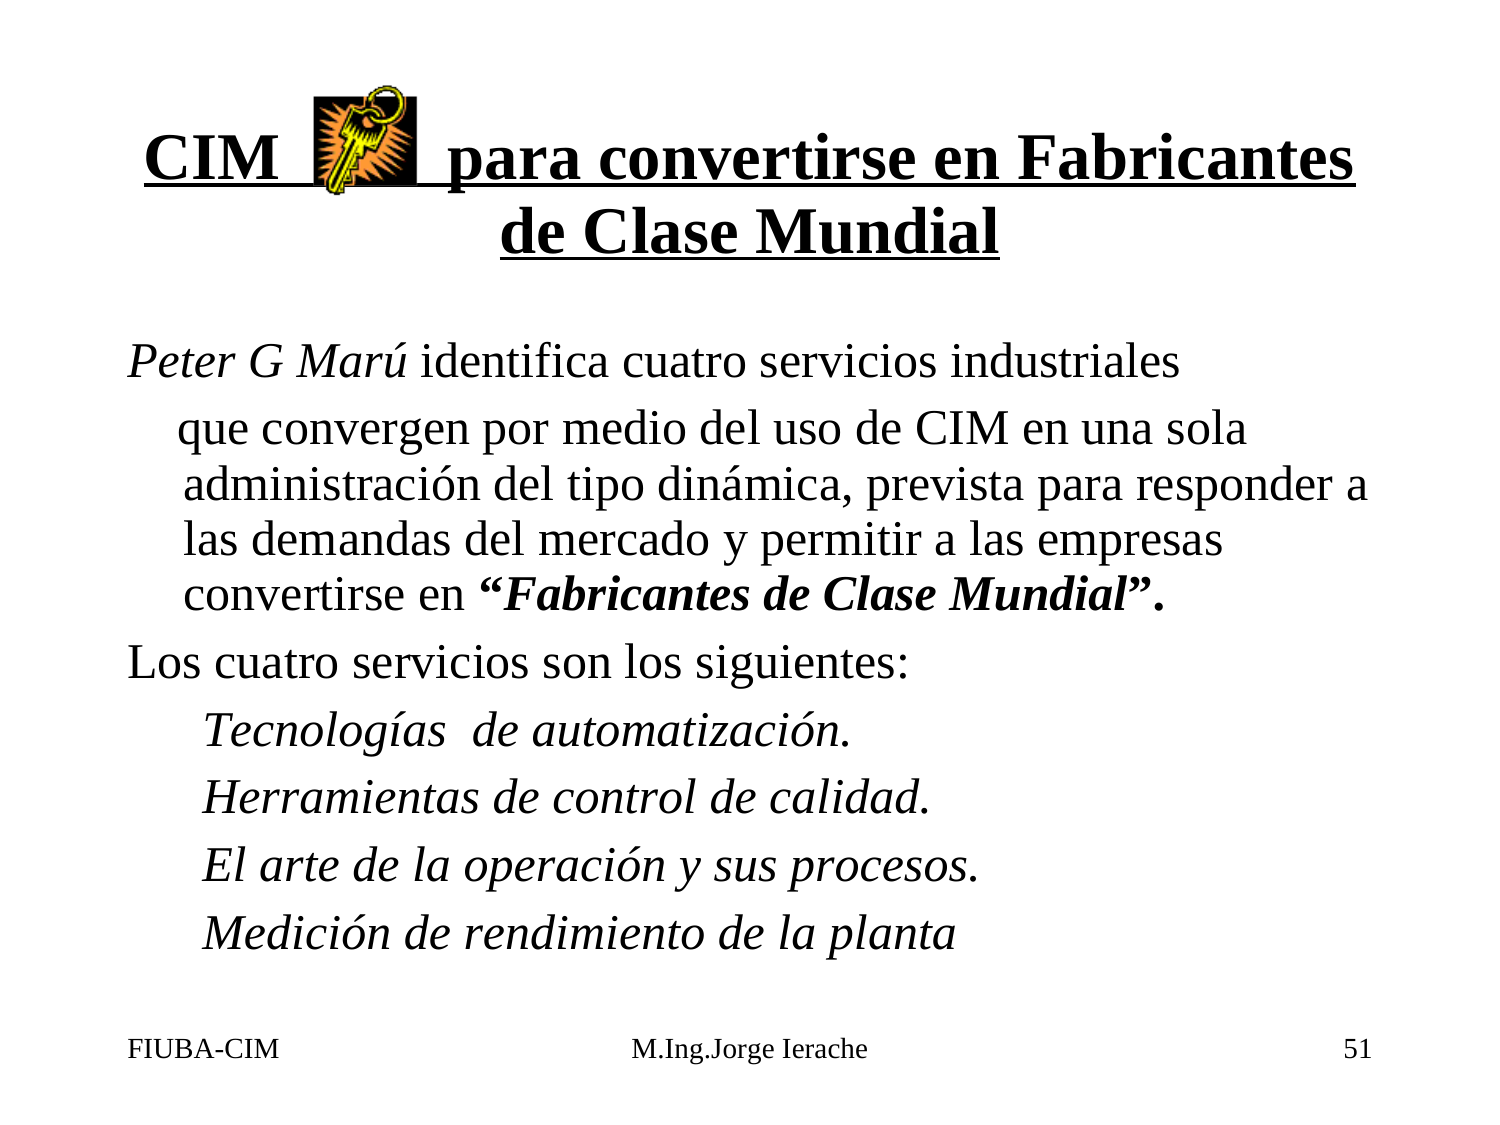

# CIM para convertirse en Fabricantes de Clase Mundial
Peter G Marú identifica cuatro servicios industriales
 que convergen por medio del uso de CIM en una sola administración del tipo dinámica, prevista para responder a las demandas del mercado y permitir a las empresas convertirse en “Fabricantes de Clase Mundial”.
Los cuatro servicios son los siguientes:
Tecnologías de automatización.
Herramientas de control de calidad.
El arte de la operación y sus procesos.
Medición de rendimiento de la planta
FIUBA-CIM
M.Ing.Jorge Ierache
51